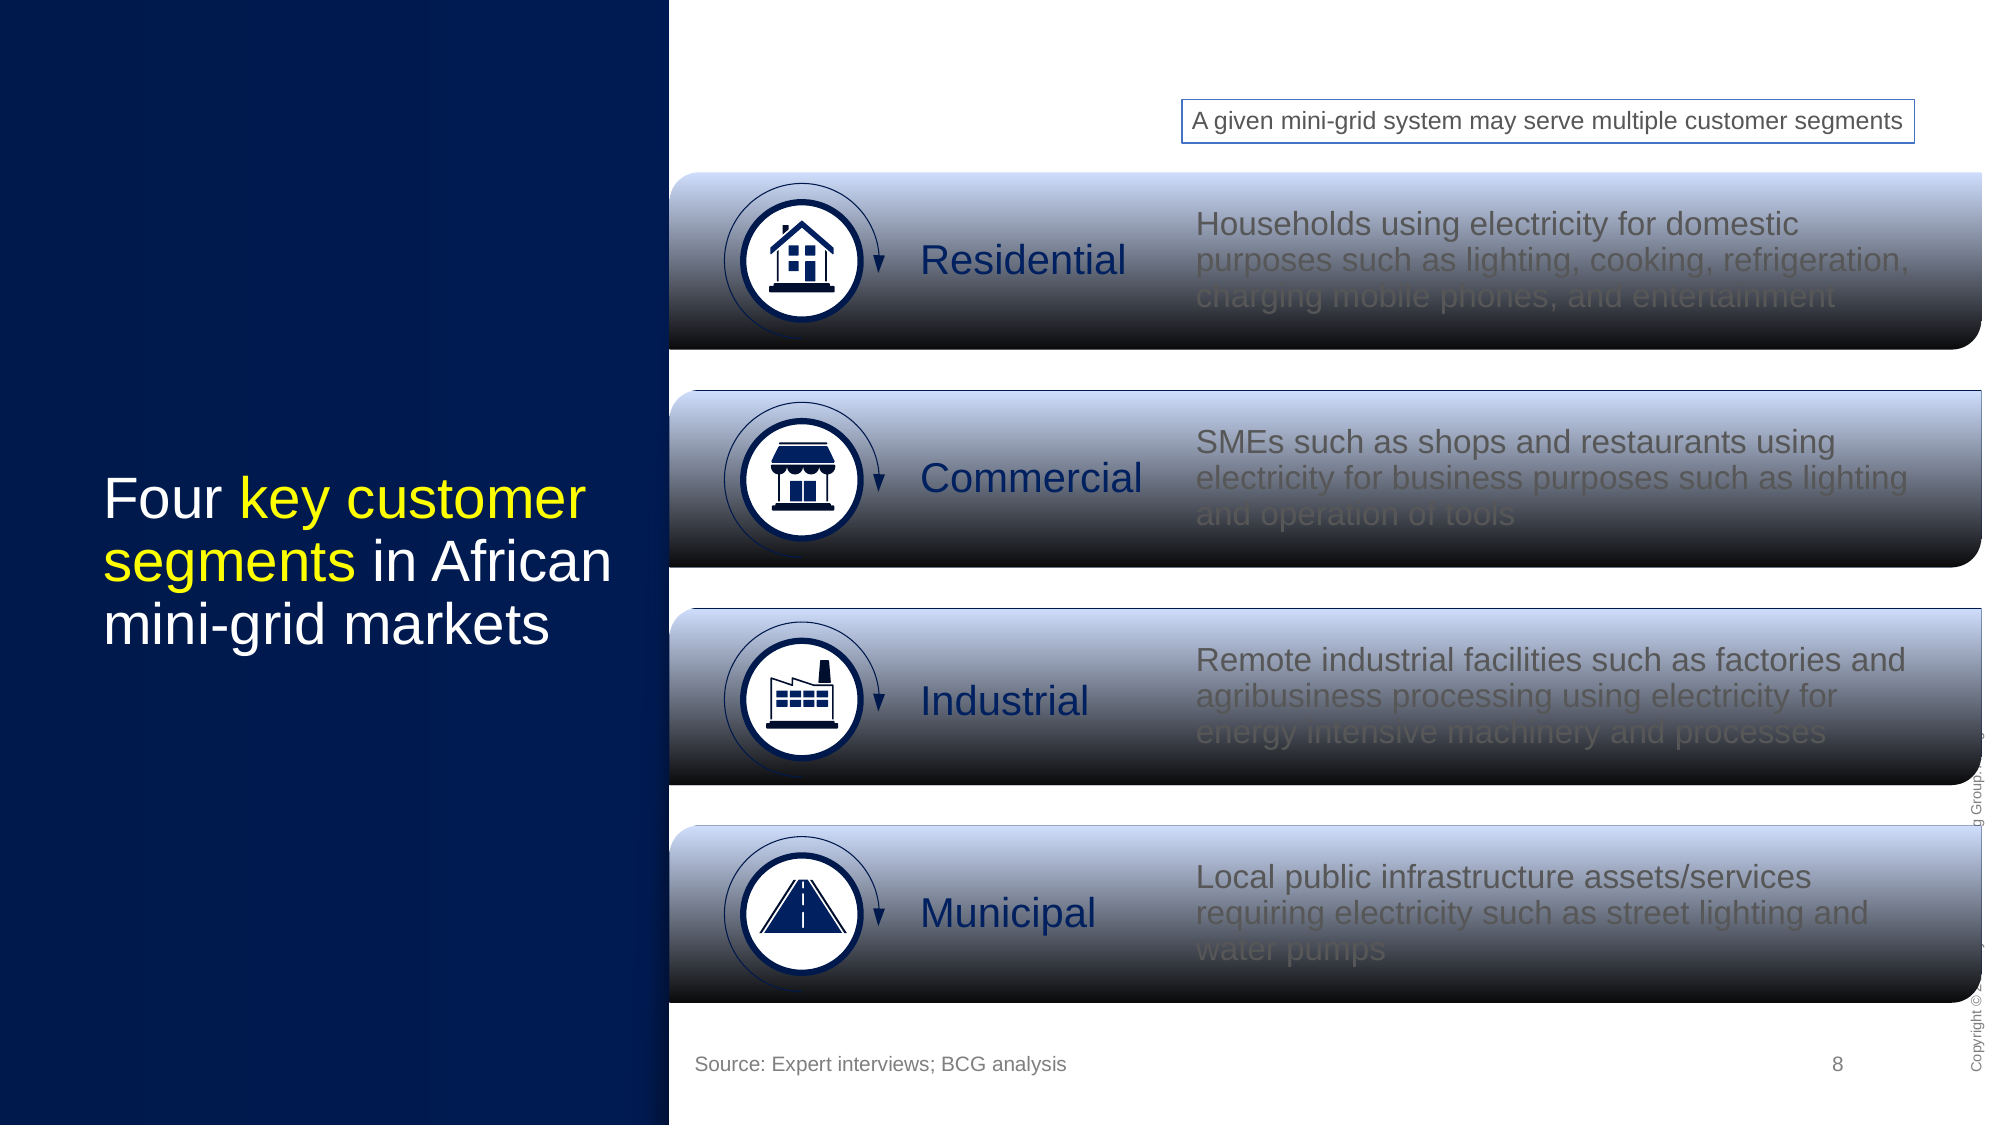

A given mini-grid system may serve multiple customer segments
Residential
Households using electricity for domestic purposes such as lighting, cooking, refrigeration, charging mobile phones, and entertainment
Commercial
SMEs such as shops and restaurants using electricity for business purposes such as lighting and operation of tools
# Four key customer segments in African mini-grid markets
Remote industrial facilities such as factories and agribusiness processing using electricity for energy intensive machinery and processes
Industrial
Municipal
Local public infrastructure assets/services requiring electricity such as street lighting and water pumps
Source: Expert interviews; BCG analysis